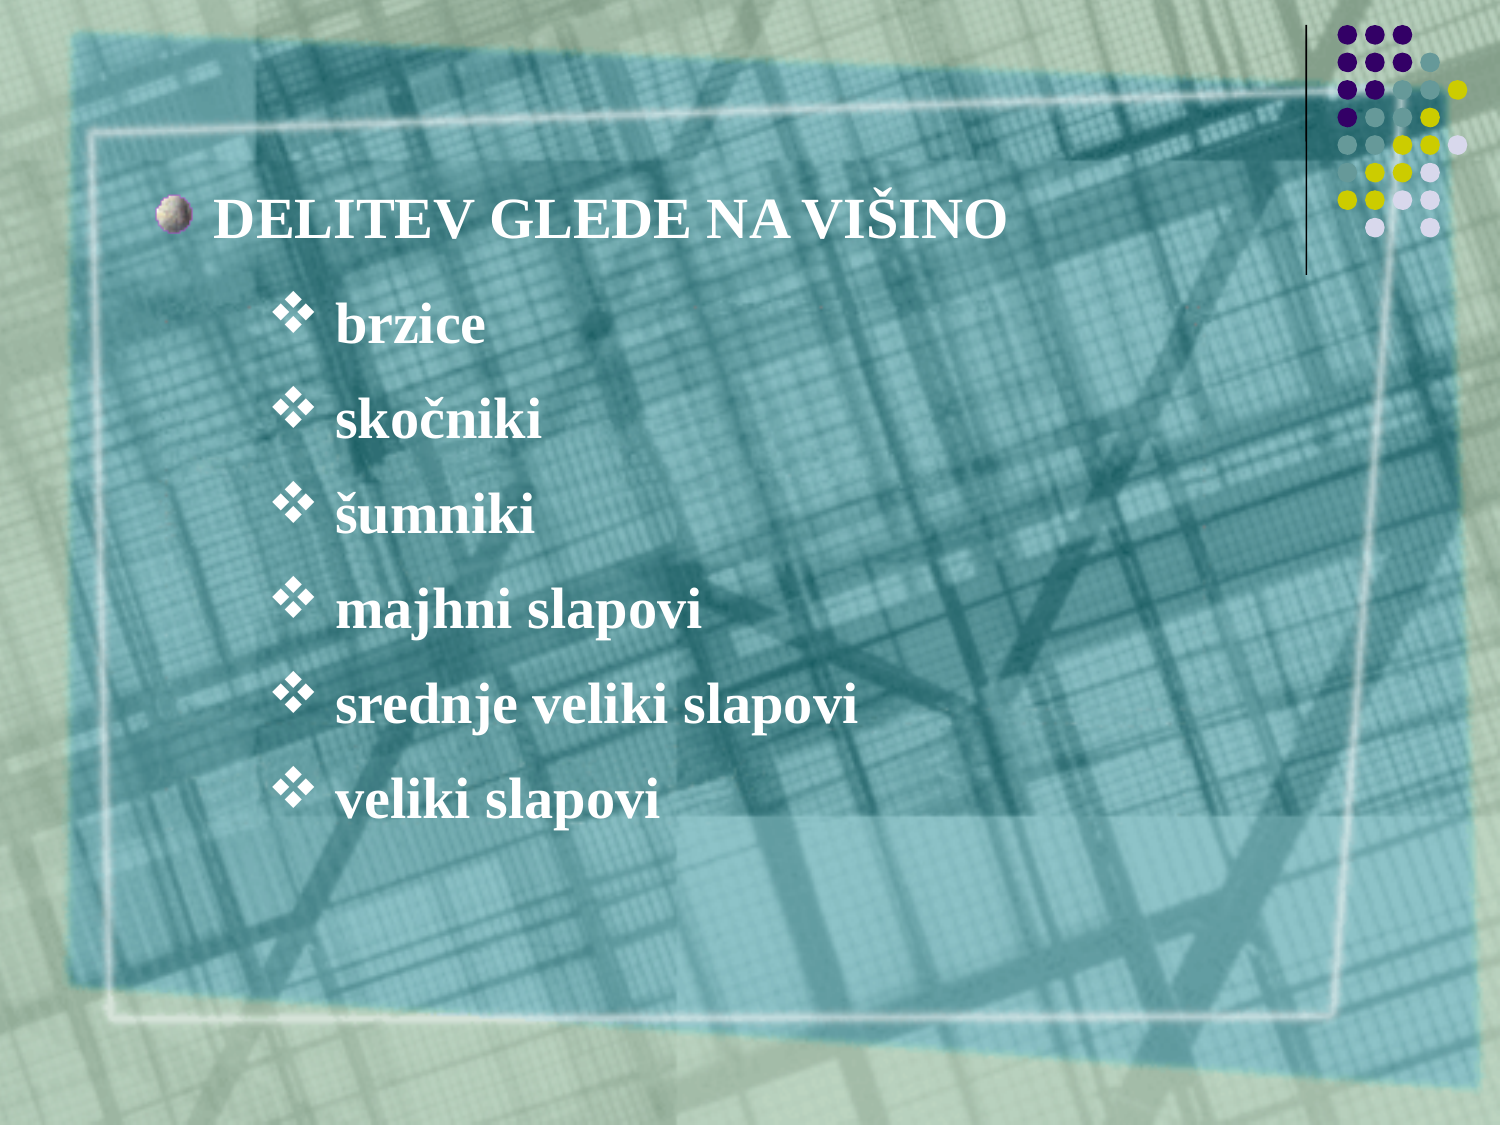

DELITEV GLEDE NA VIŠINO
 brzice
 skočniki
 šumniki
 majhni slapovi
 srednje veliki slapovi
 veliki slapovi